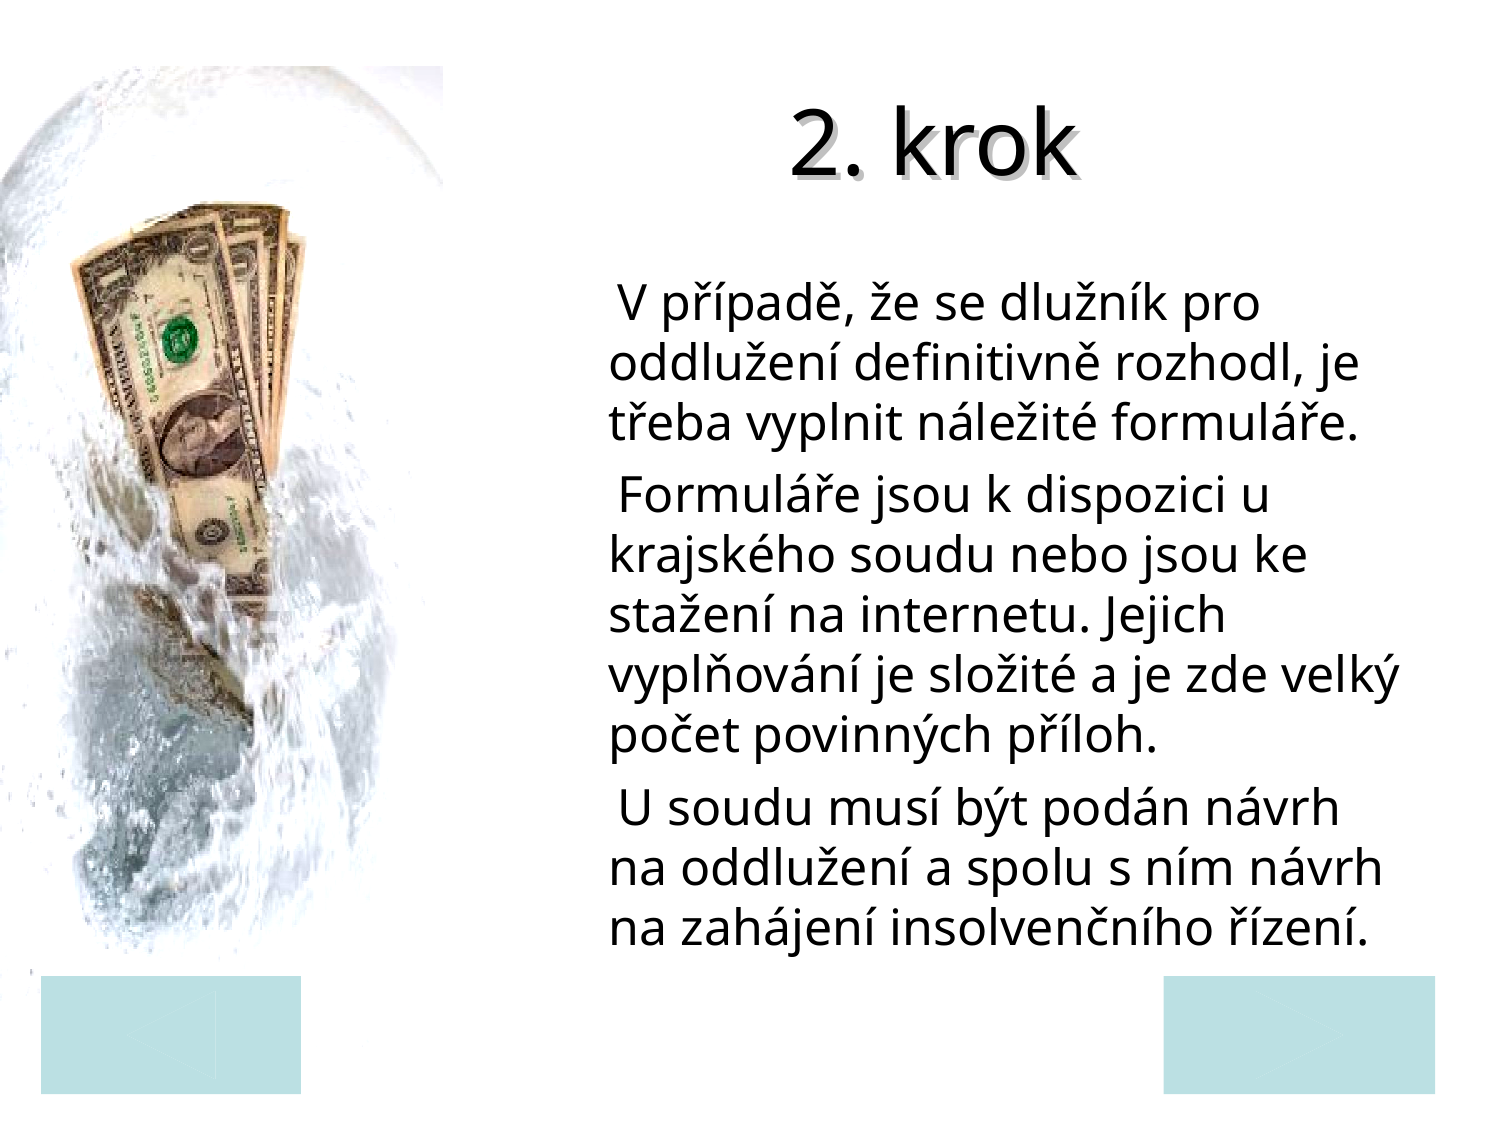

2. krok
 V případě, že se dlužník pro oddlužení definitivně rozhodl, je třeba vyplnit náležité formuláře.
 Formuláře jsou k dispozici u krajského soudu nebo jsou ke stažení na internetu. Jejich vyplňování je složité a je zde velký počet povinných příloh.
 U soudu musí být podán návrh na oddlužení a spolu s ním návrh na zahájení insolvenčního řízení.